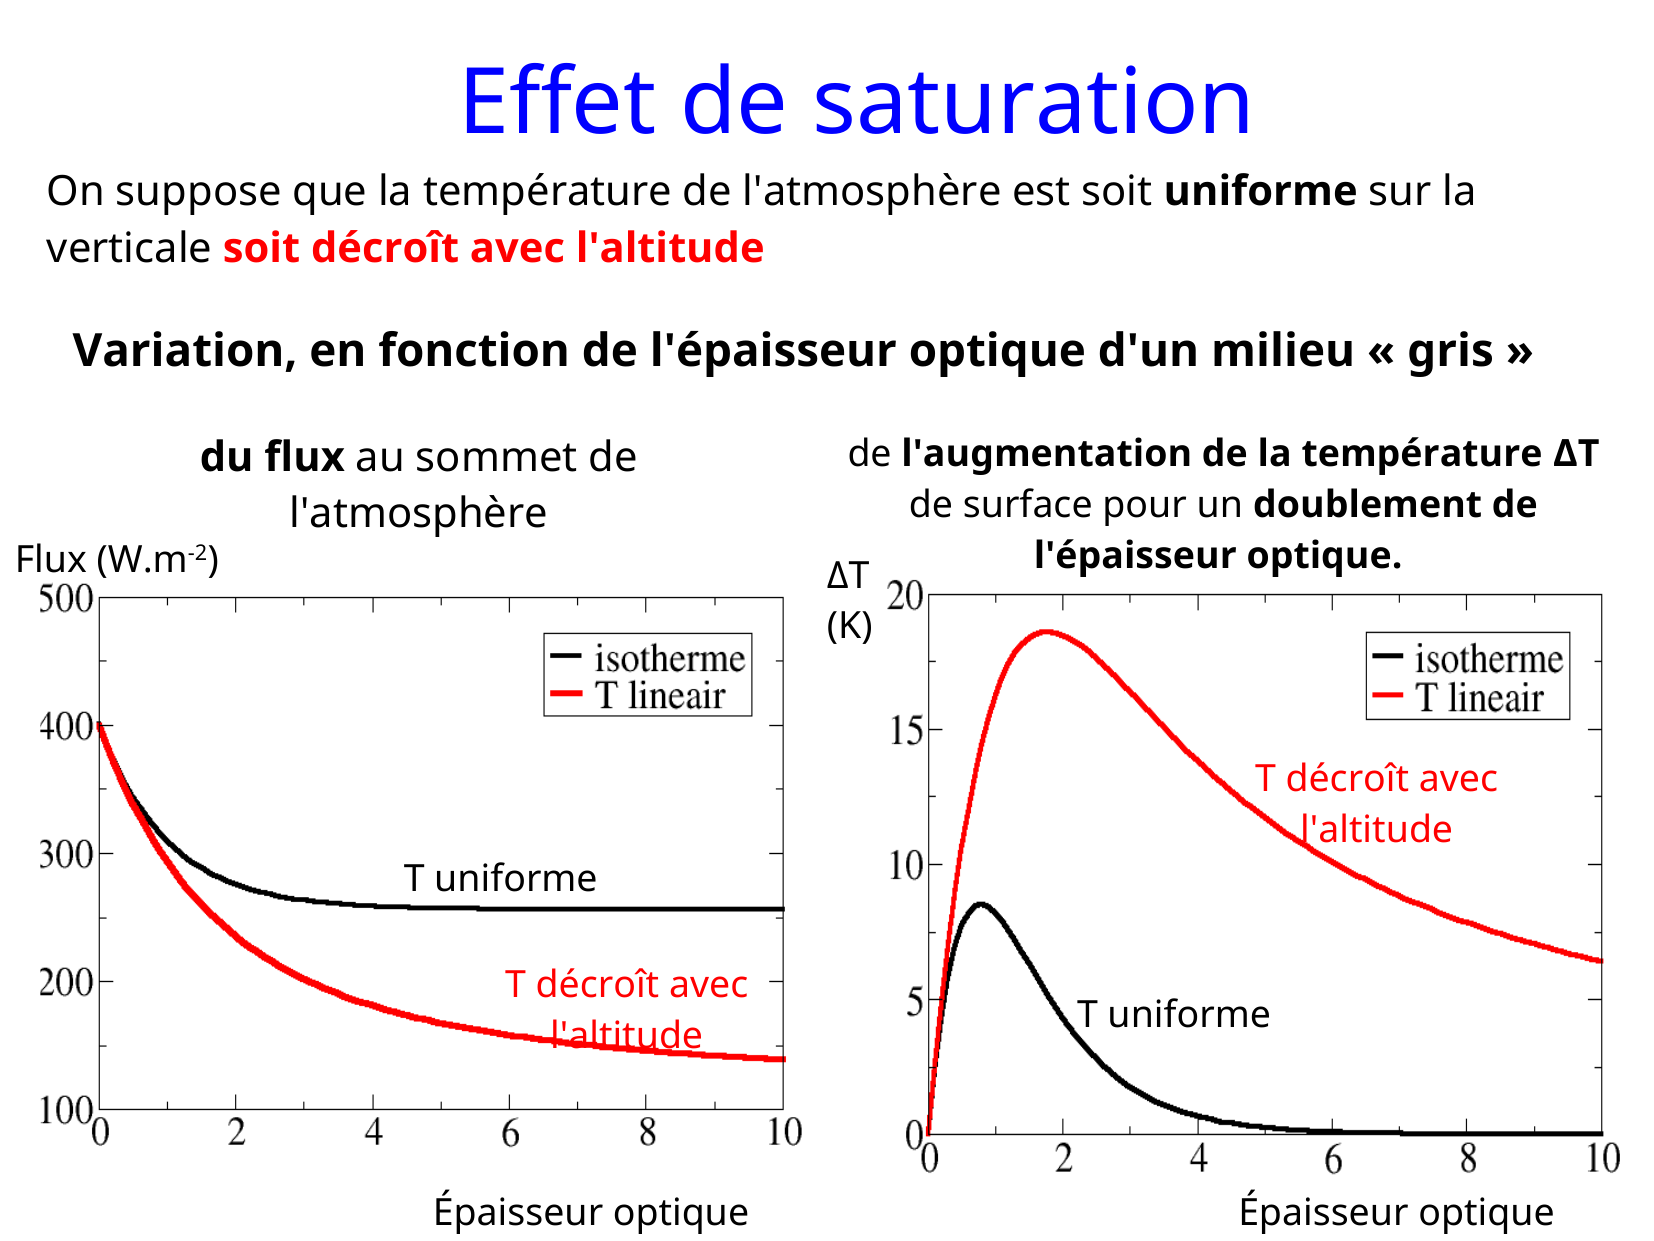

Effet de saturation
On suppose que la température de l'atmosphère est soit uniforme sur la verticale soit décroît avec l'altitude
Variation, en fonction de l'épaisseur optique d'un milieu « gris »
du flux au sommet de l'atmosphère
de l'augmentation de la température ΔT de surface pour un doublement de l'épaisseur optique.
Flux (W.m-2)
ΔT (K)
T décroît avec l'altitude
T uniforme
T décroît avec l'altitude
T uniforme
Épaisseur optique
Épaisseur optique